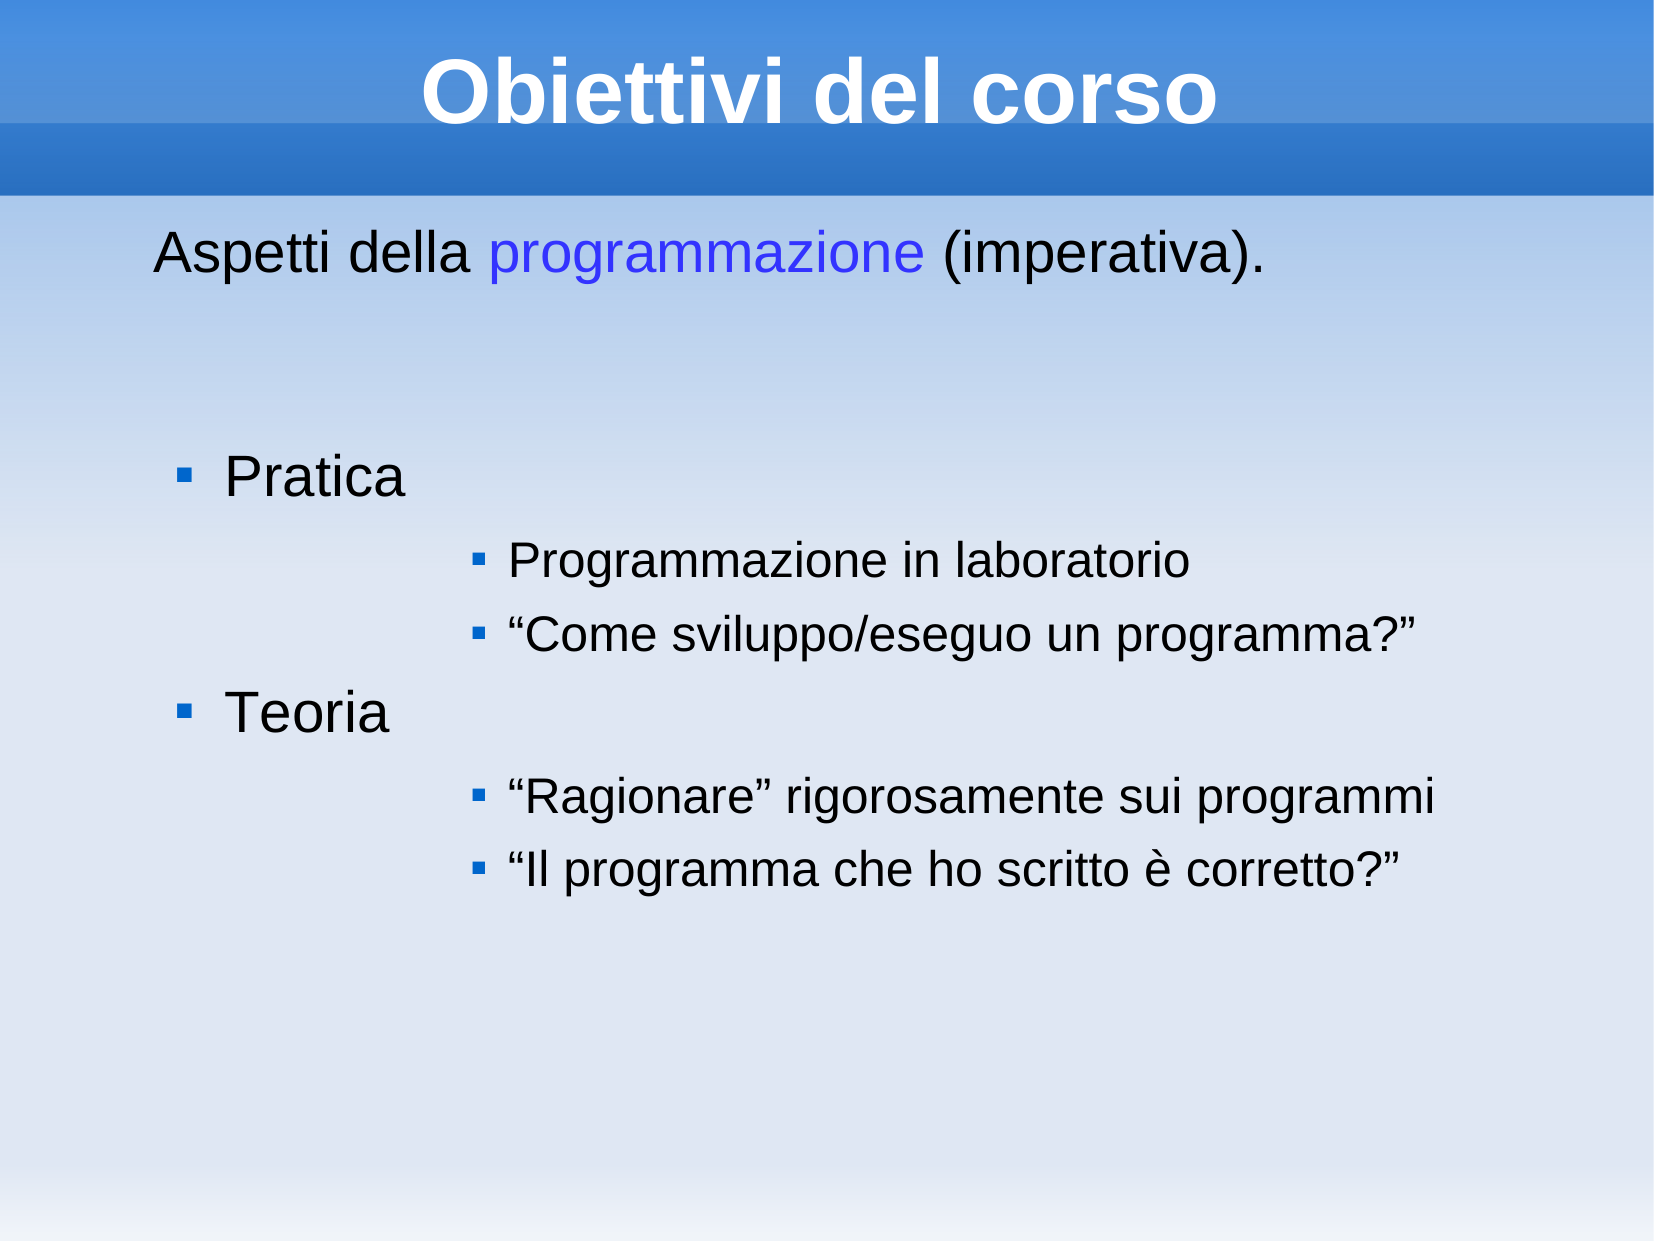

# Obiettivi del corso
Aspetti della programmazione (imperativa).
Pratica
Programmazione in laboratorio
“Come sviluppo/eseguo un programma?”
Teoria
“Ragionare” rigorosamente sui programmi
“Il programma che ho scritto è corretto?”